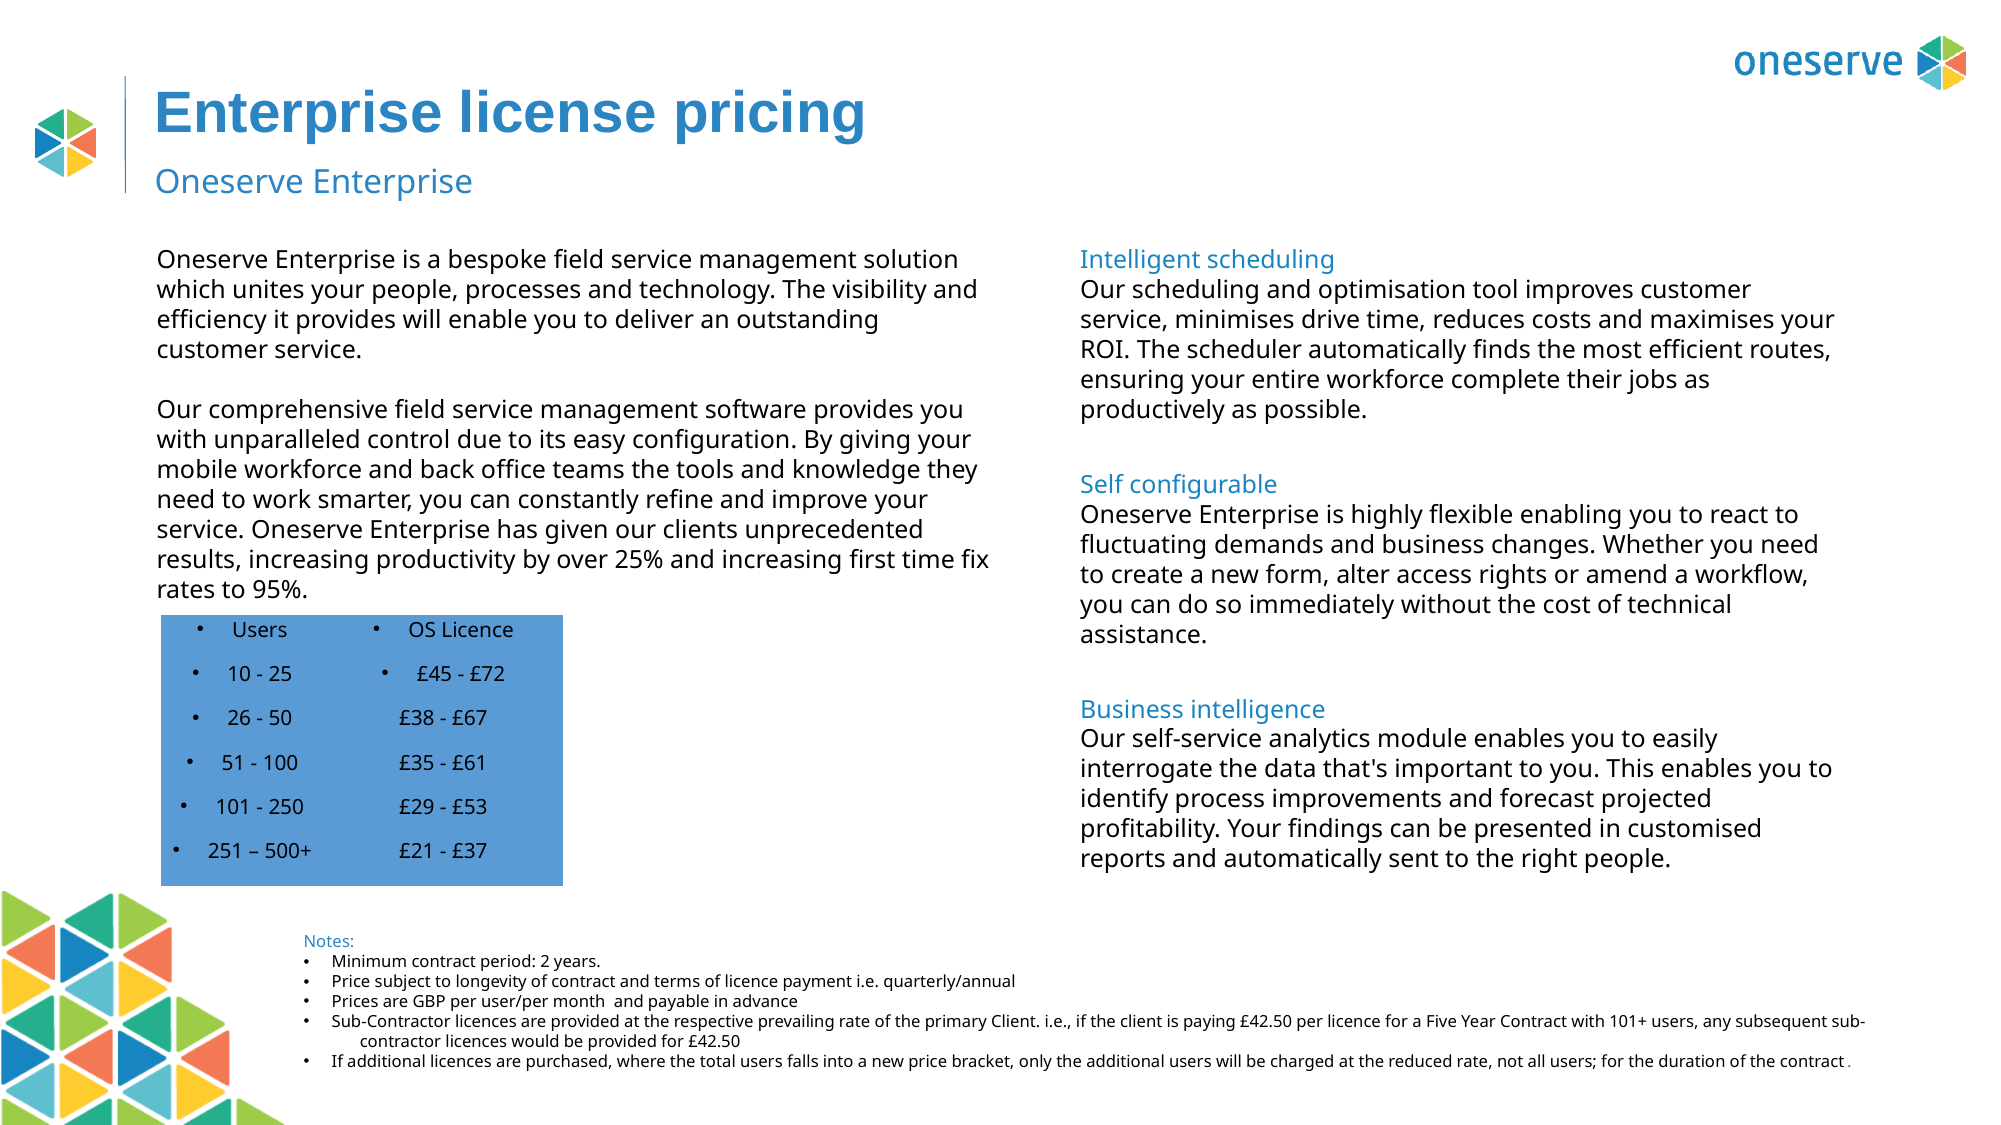

Enterprise license pricing
Oneserve Enterprise
Oneserve Enterprise is a bespoke field service management solution which unites your people, processes and technology. The visibility and efficiency it provides will enable you to deliver an outstanding customer service.
Our comprehensive field service management software provides you with unparalleled control due to its easy configuration. By giving your mobile workforce and back office teams the tools and knowledge they need to work smarter, you can constantly refine and improve your service. Oneserve Enterprise has given our clients unprecedented results, increasing productivity by over 25% and increasing first time fix rates to 95%.
Intelligent scheduling
Our scheduling and optimisation tool improves customer service, minimises drive time, reduces costs and maximises your ROI. The scheduler automatically finds the most efficient routes, ensuring your entire workforce complete their jobs as productively as possible.
Self configurable
Oneserve Enterprise is highly flexible enabling you to react to fluctuating demands and business changes. Whether you need to create a new form, alter access rights or amend a workflow, you can do so immediately without the cost of technical assistance.
Business intelligence
Our self-service analytics module enables you to easily interrogate the data that's important to you. This enables you to identify process improvements and forecast projected profitability. Your findings can be presented in customised reports and automatically sent to the right people.
| Users | OS Licence |
| --- | --- |
| 10 - 25 | £45 - £72 |
| 26 - 50 | £38 - £67 |
| 51 - 100 | £35 - £61 |
| 101 - 250 | £29 - £53 |
| 251 – 500+ | £21 - £37 |
Notes:
Minimum contract period: 2 years.
Price subject to longevity of contract and terms of licence payment i.e. quarterly/annual
Prices are GBP per user/per month and payable in advance
Sub-Contractor licences are provided at the respective prevailing rate of the primary Client. i.e., if the client is paying £42.50 per licence for a Five Year Contract with 101+ users, any subsequent sub-contractor licences would be provided for £42.50
If additional licences are purchased, where the total users falls into a new price bracket, only the additional users will be charged at the reduced rate, not all users; for the duration of the contract.